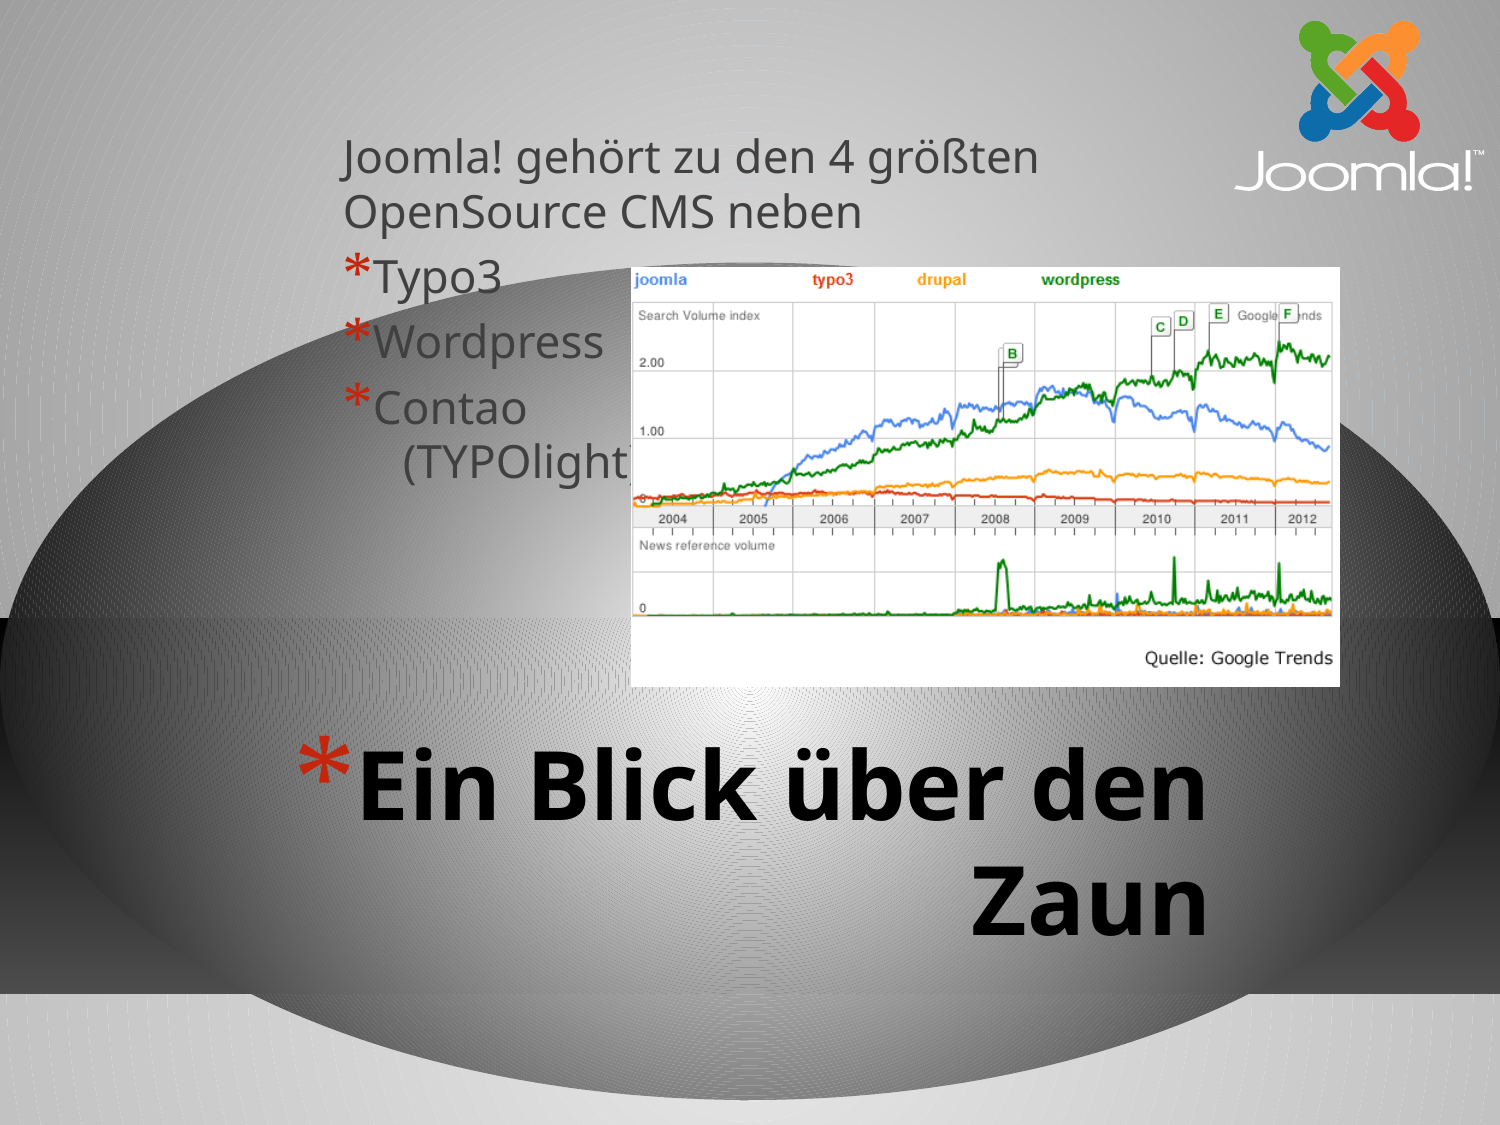

Joomla! gehört zu den 4 größten OpenSource CMS neben
Typo3
Wordpress
Contao
(TYPOlight)
# Ein Blick über den Zaun